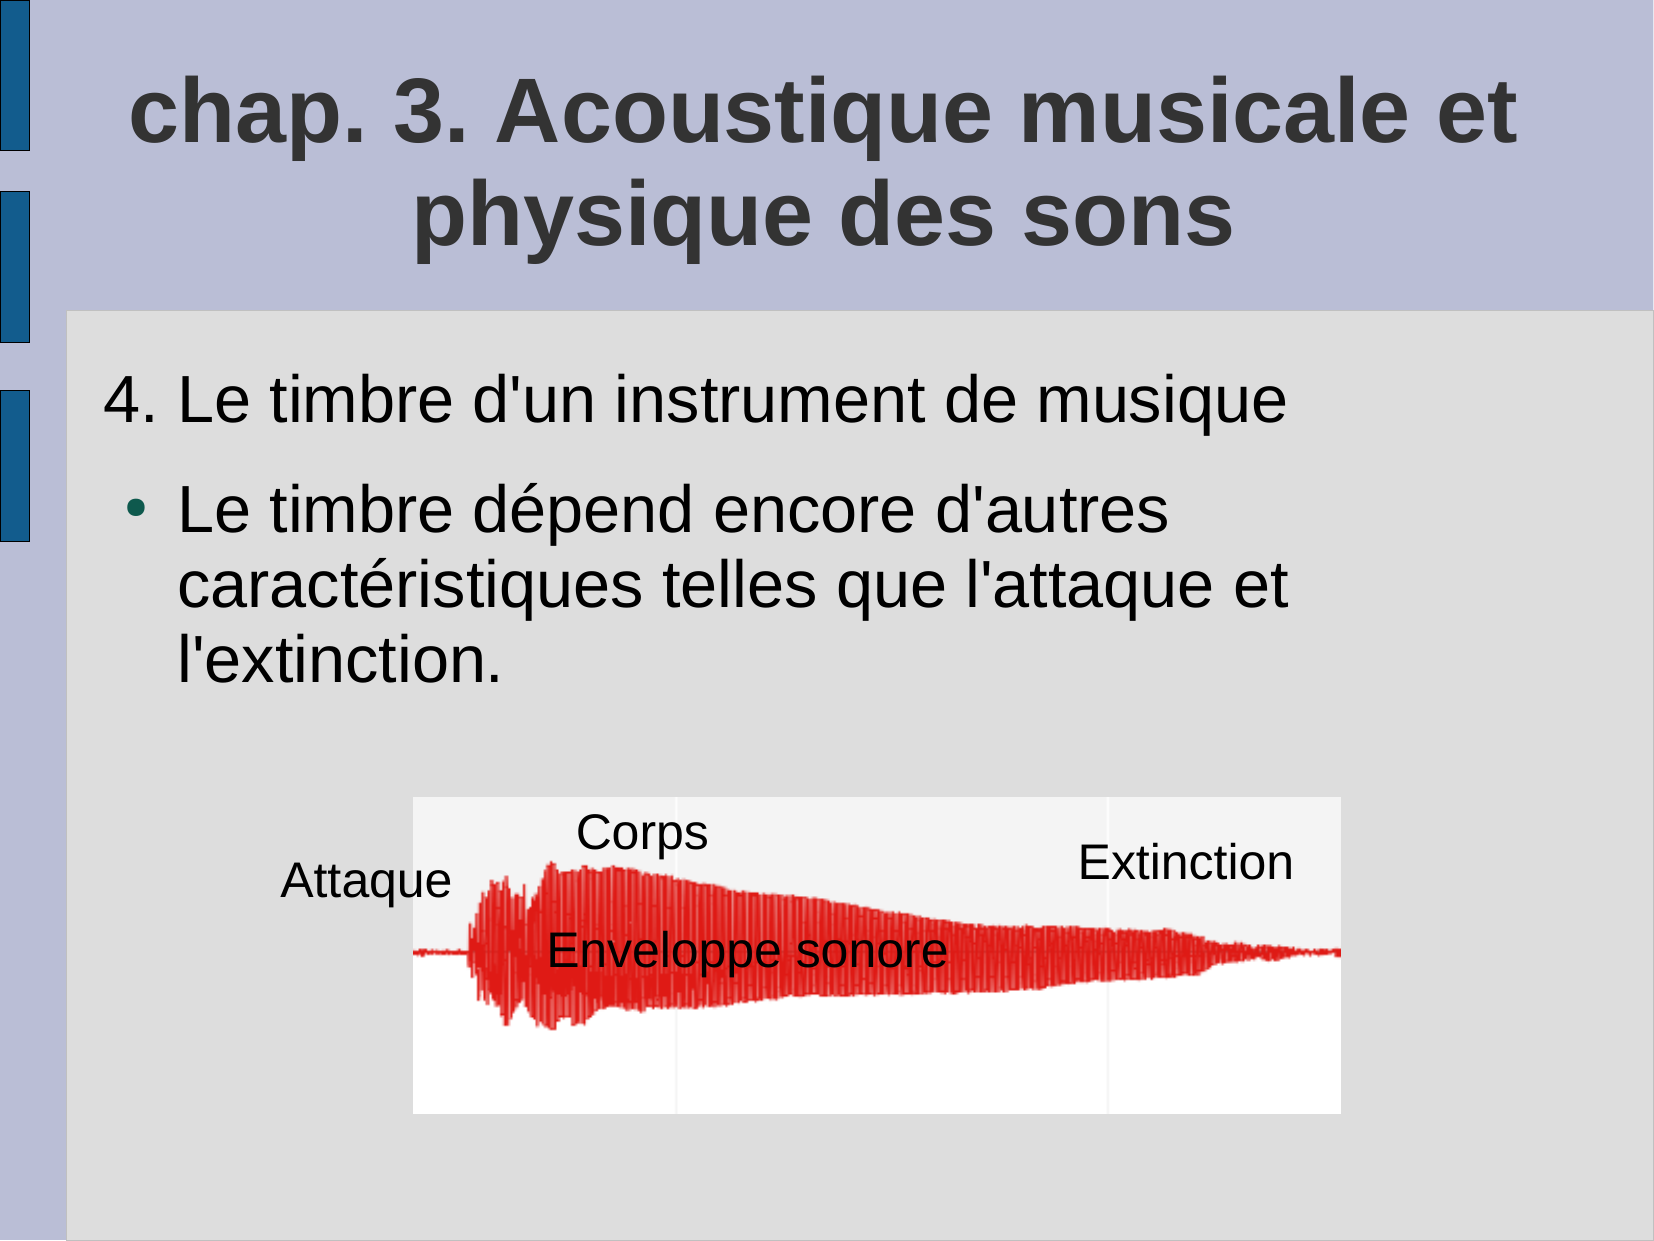

# chap. 3. Acoustique musicale et physique des sons
4. Le timbre d'un instrument de musique
Le timbre dépend encore d'autres caractéristiques telles que l'attaque et l'extinction.
Corps
Extinction
Attaque
Enveloppe sonore